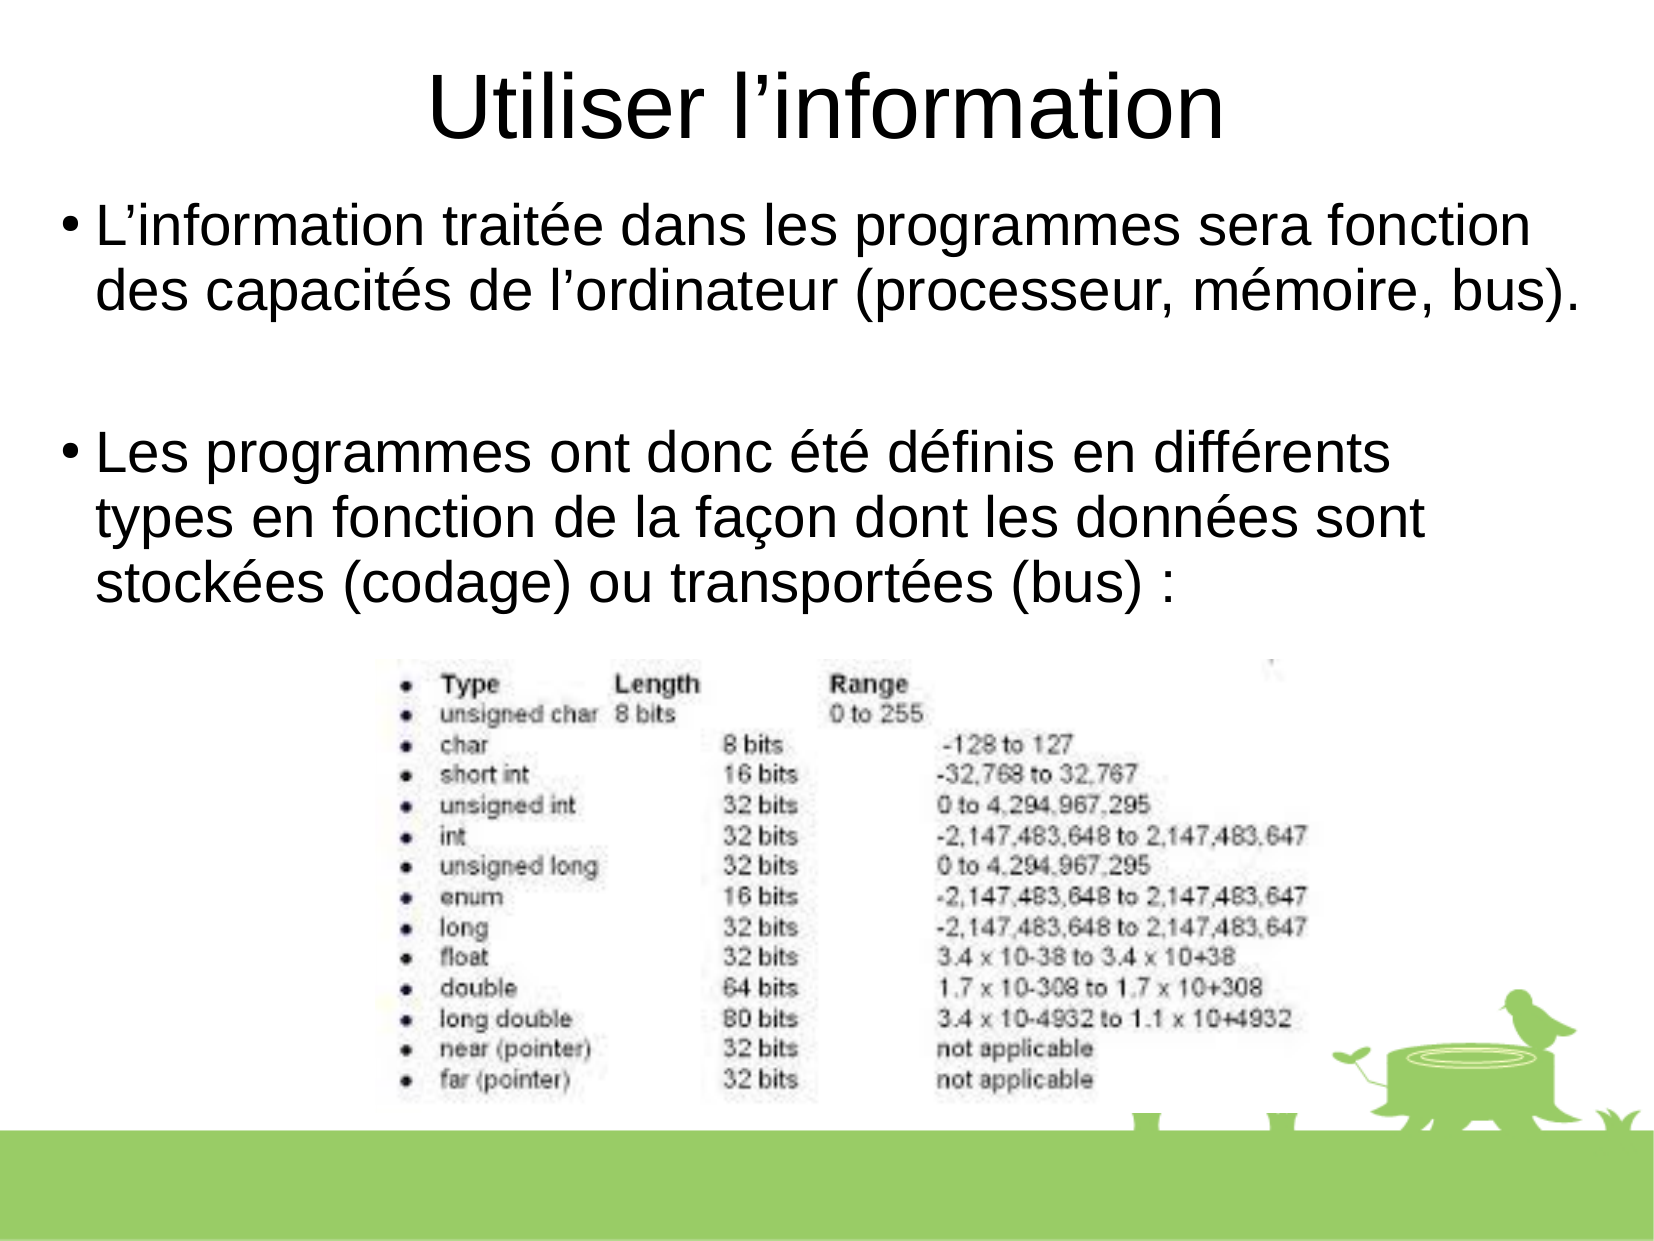

# Utiliser l’information
L’information traitée dans les programmes sera fonction des capacités de l’ordinateur (processeur, mémoire, bus).
Les programmes ont donc été définis en différents types en fonction de la façon dont les données sont stockées (codage) ou transportées (bus) :